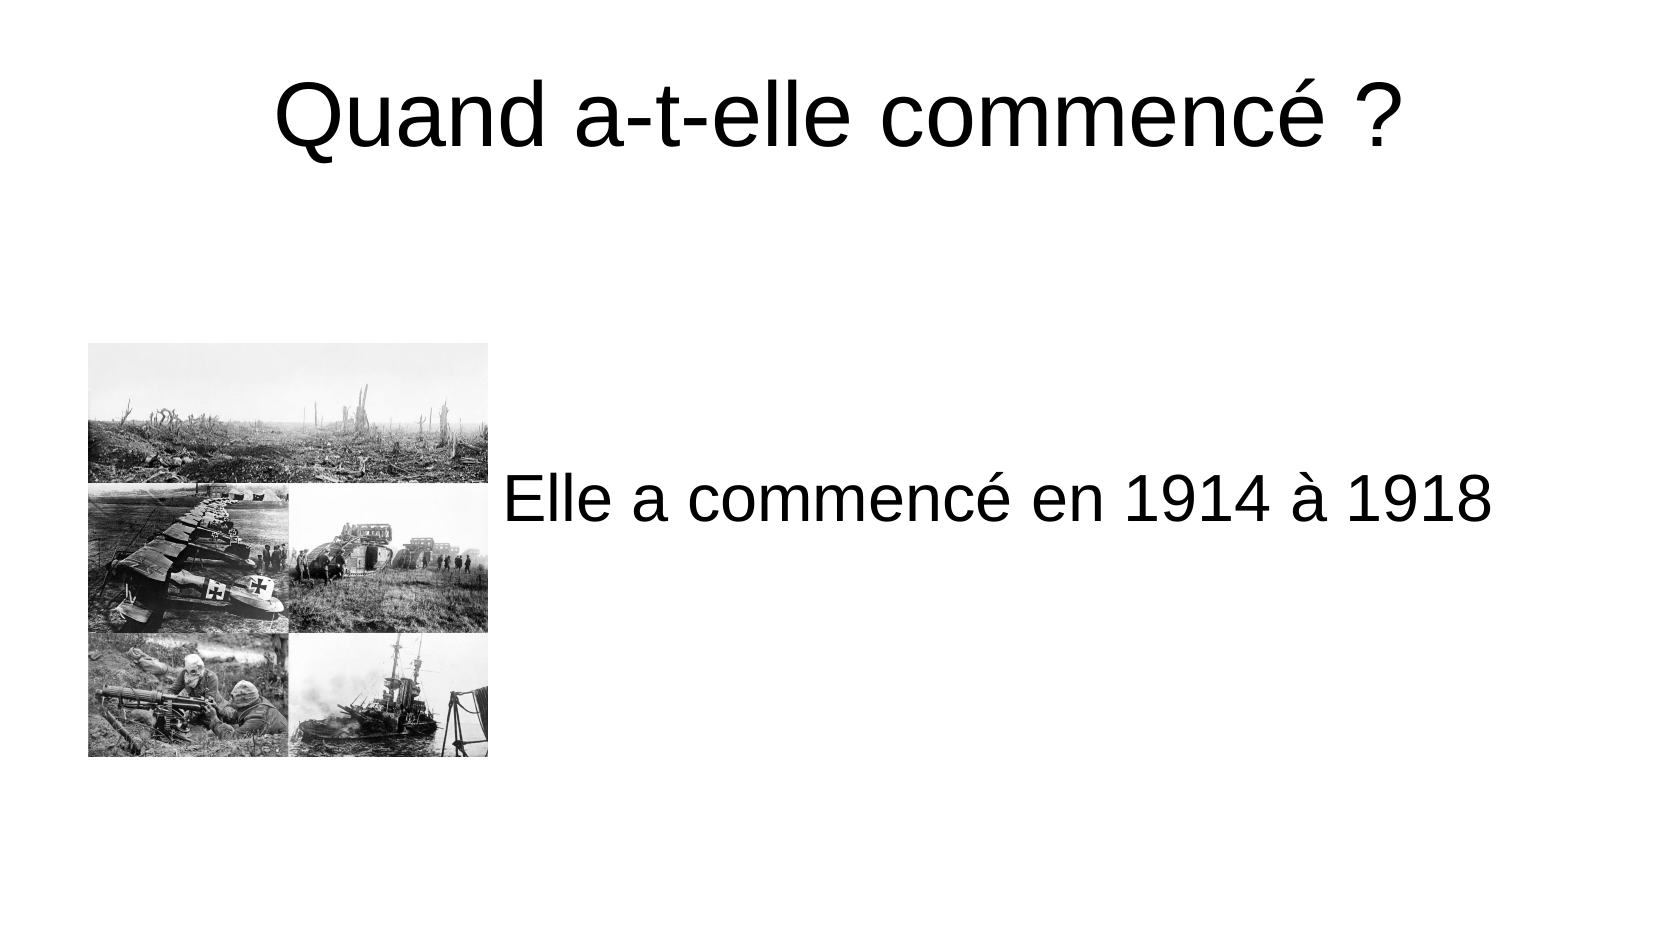

# Quand a-t-elle commencé ?
Elle a commencé en 1914 à 1918